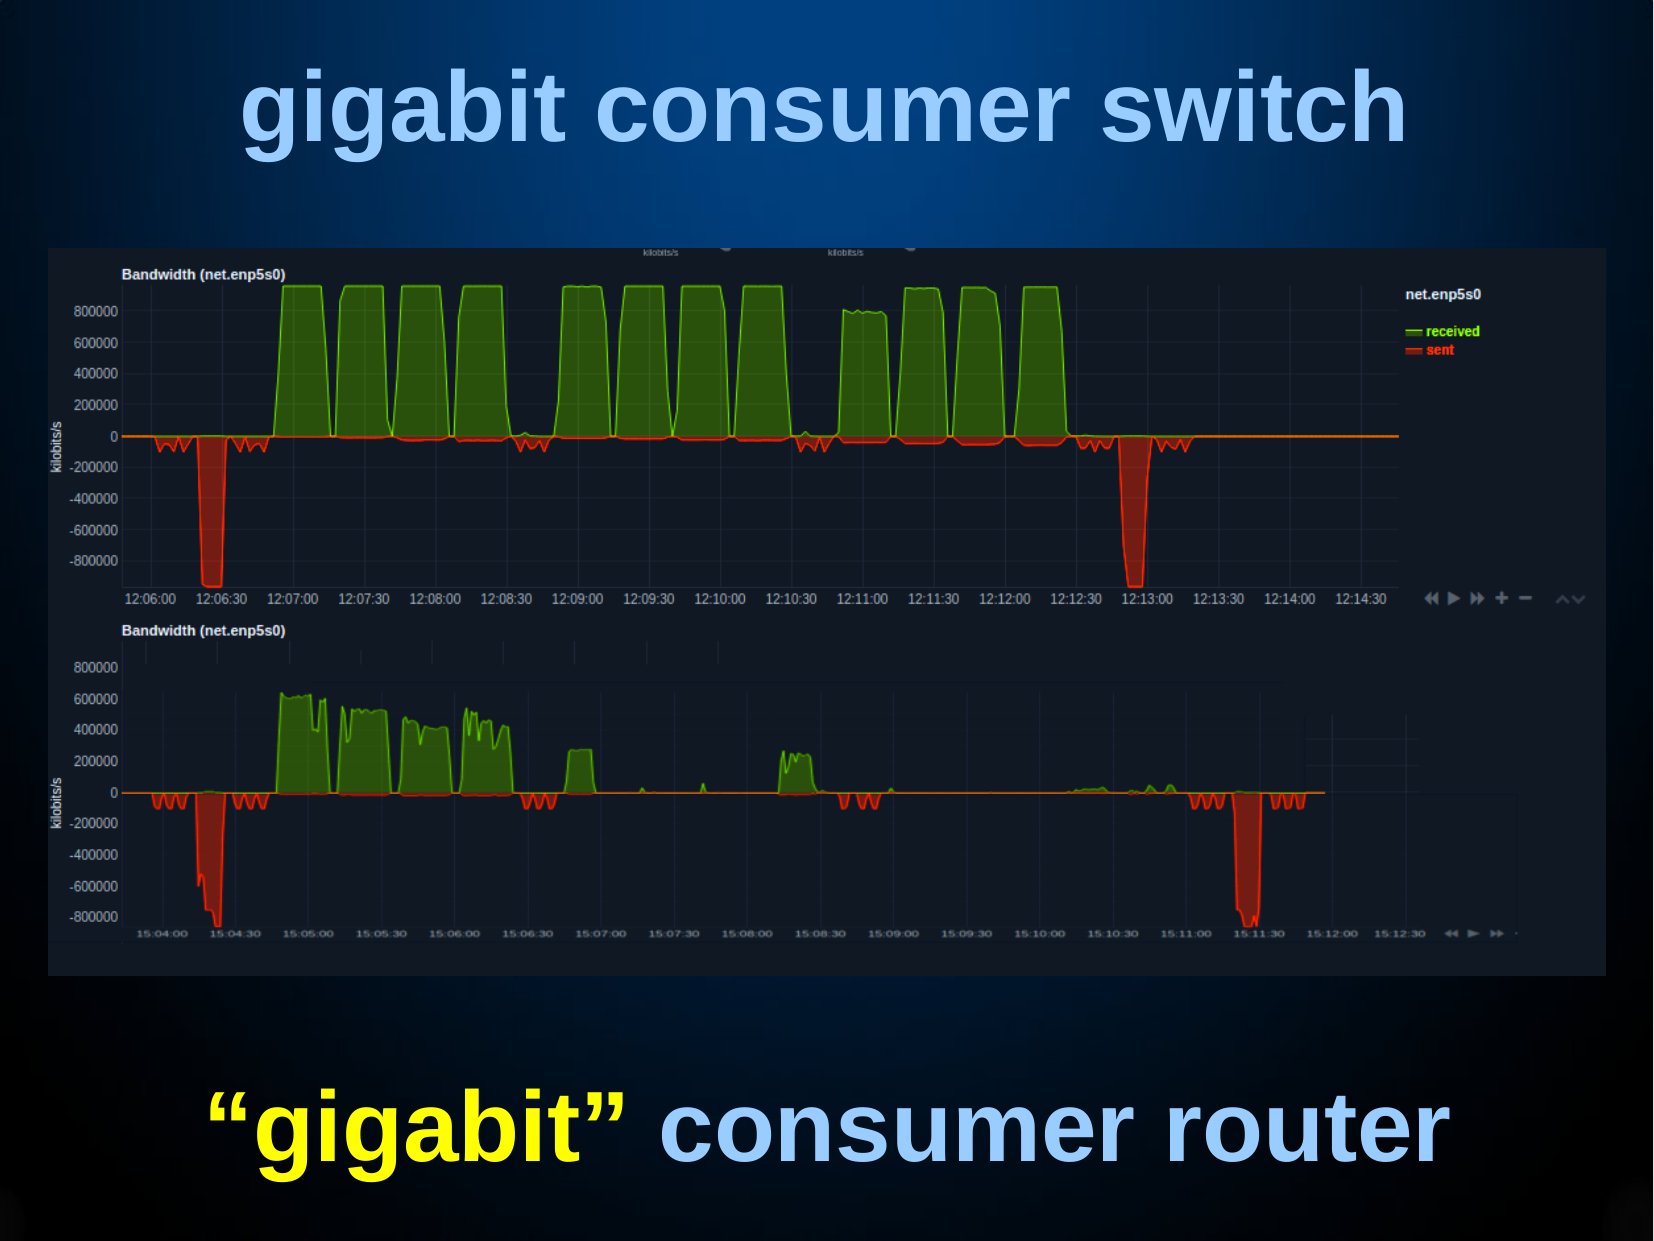

# gigabit consumer switch
“gigabit” consumer router